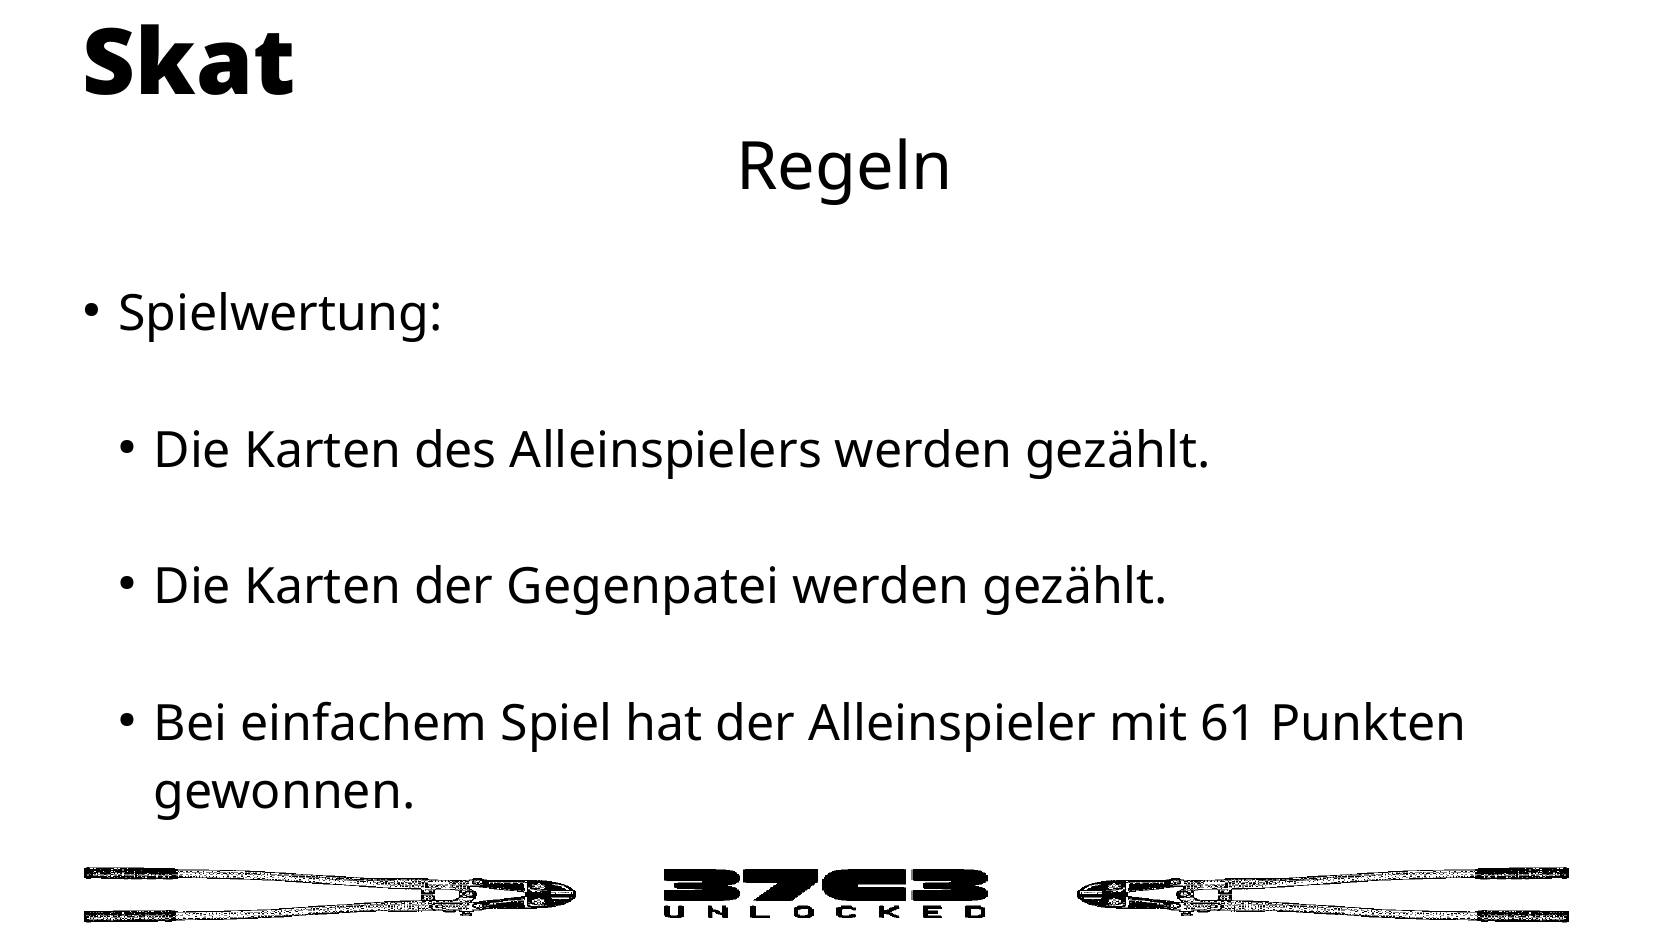

# Skat
Regeln
Spielwertung:
Die Karten des Alleinspielers werden gezählt.
Die Karten der Gegenpatei werden gezählt.
Bei einfachem Spiel hat der Alleinspieler mit 61 Punkten gewonnen.